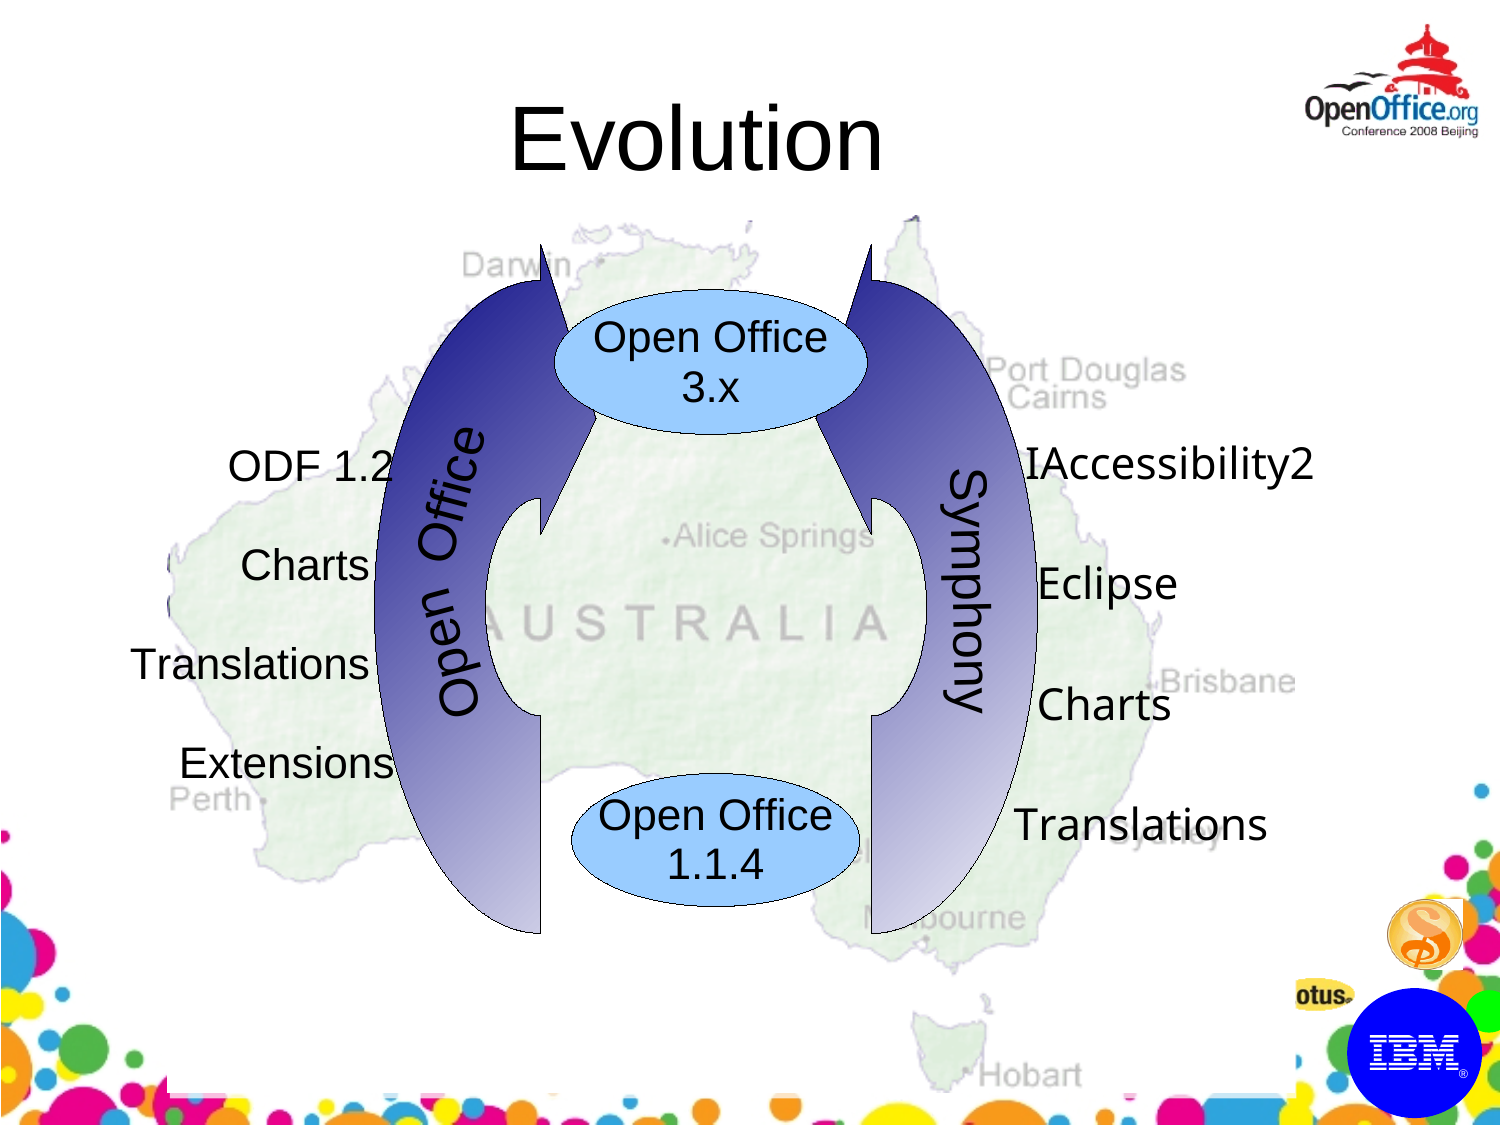

# Evolution
Open Office
3.x
Office
 IAccessibility2
 Eclipse
 Charts
Translations
 ODF 1.2
 Charts
Translations
 Extensions
Symphony
Open
Open Office
1.1.4
8